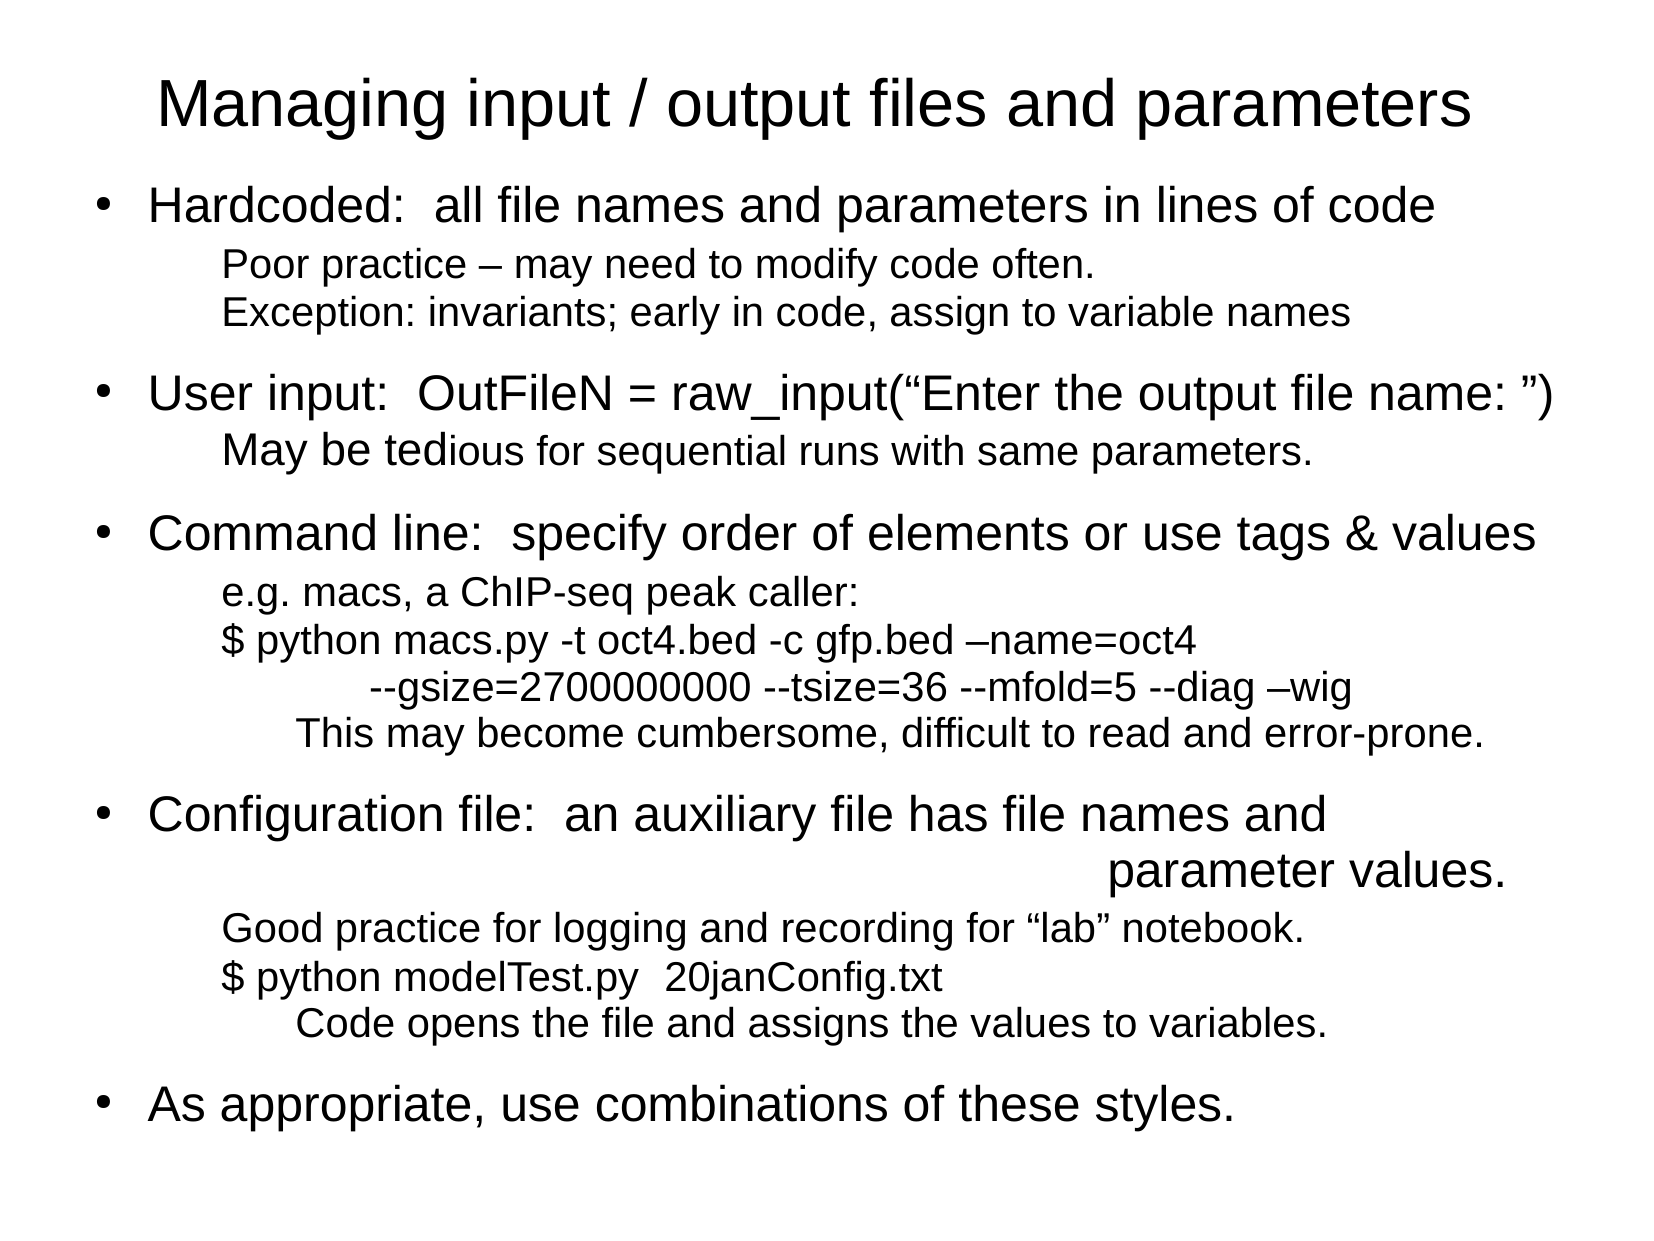

# Managing input / output files and parameters
Hardcoded: all file names and parameters in lines of code
	Poor practice – may need to modify code often.
	Exception: invariants; early in code, assign to variable names
User input: OutFileN = raw_input(“Enter the output file name: ”)
	May be tedious for sequential runs with same parameters.
Command line: specify order of elements or use tags & values
	e.g. macs, a ChIP-seq peak caller:
	$ python macs.py -t oct4.bed -c gfp.bed –name=oct4
			--gsize=2700000000 --tsize=36 --mfold=5 --diag –wig
		This may become cumbersome, difficult to read and error-prone.
Configuration file: an auxiliary file has file names and
													parameter values.
	Good practice for logging and recording for “lab” notebook.
	$ python modelTest.py	20janConfig.txt
		Code opens the file and assigns the values to variables.
As appropriate, use combinations of these styles.